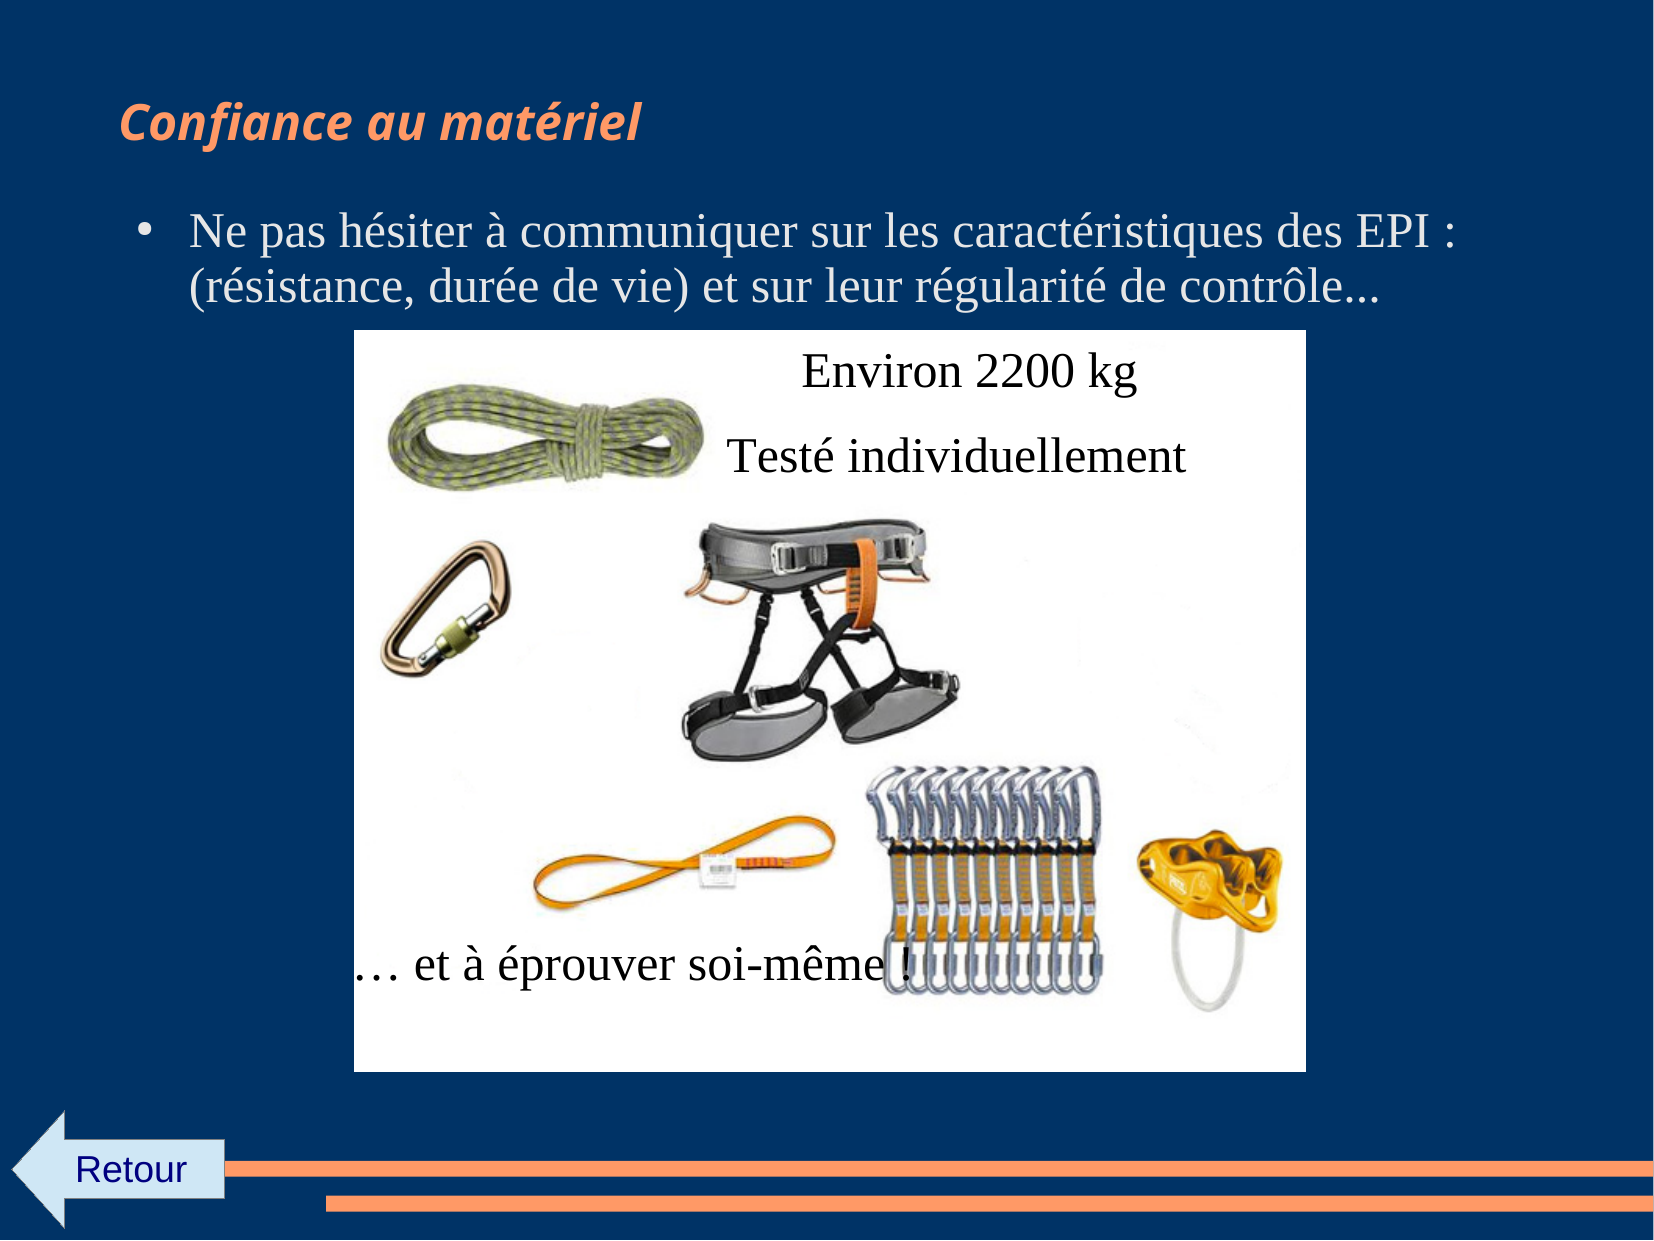

# Confiance au matériel
Ne pas hésiter à communiquer sur les caractéristiques des EPI : (résistance, durée de vie) et sur leur régularité de contrôle...
 Environ 2200 kg
 Testé individuellement
 … et à éprouver soi-même !
Retour